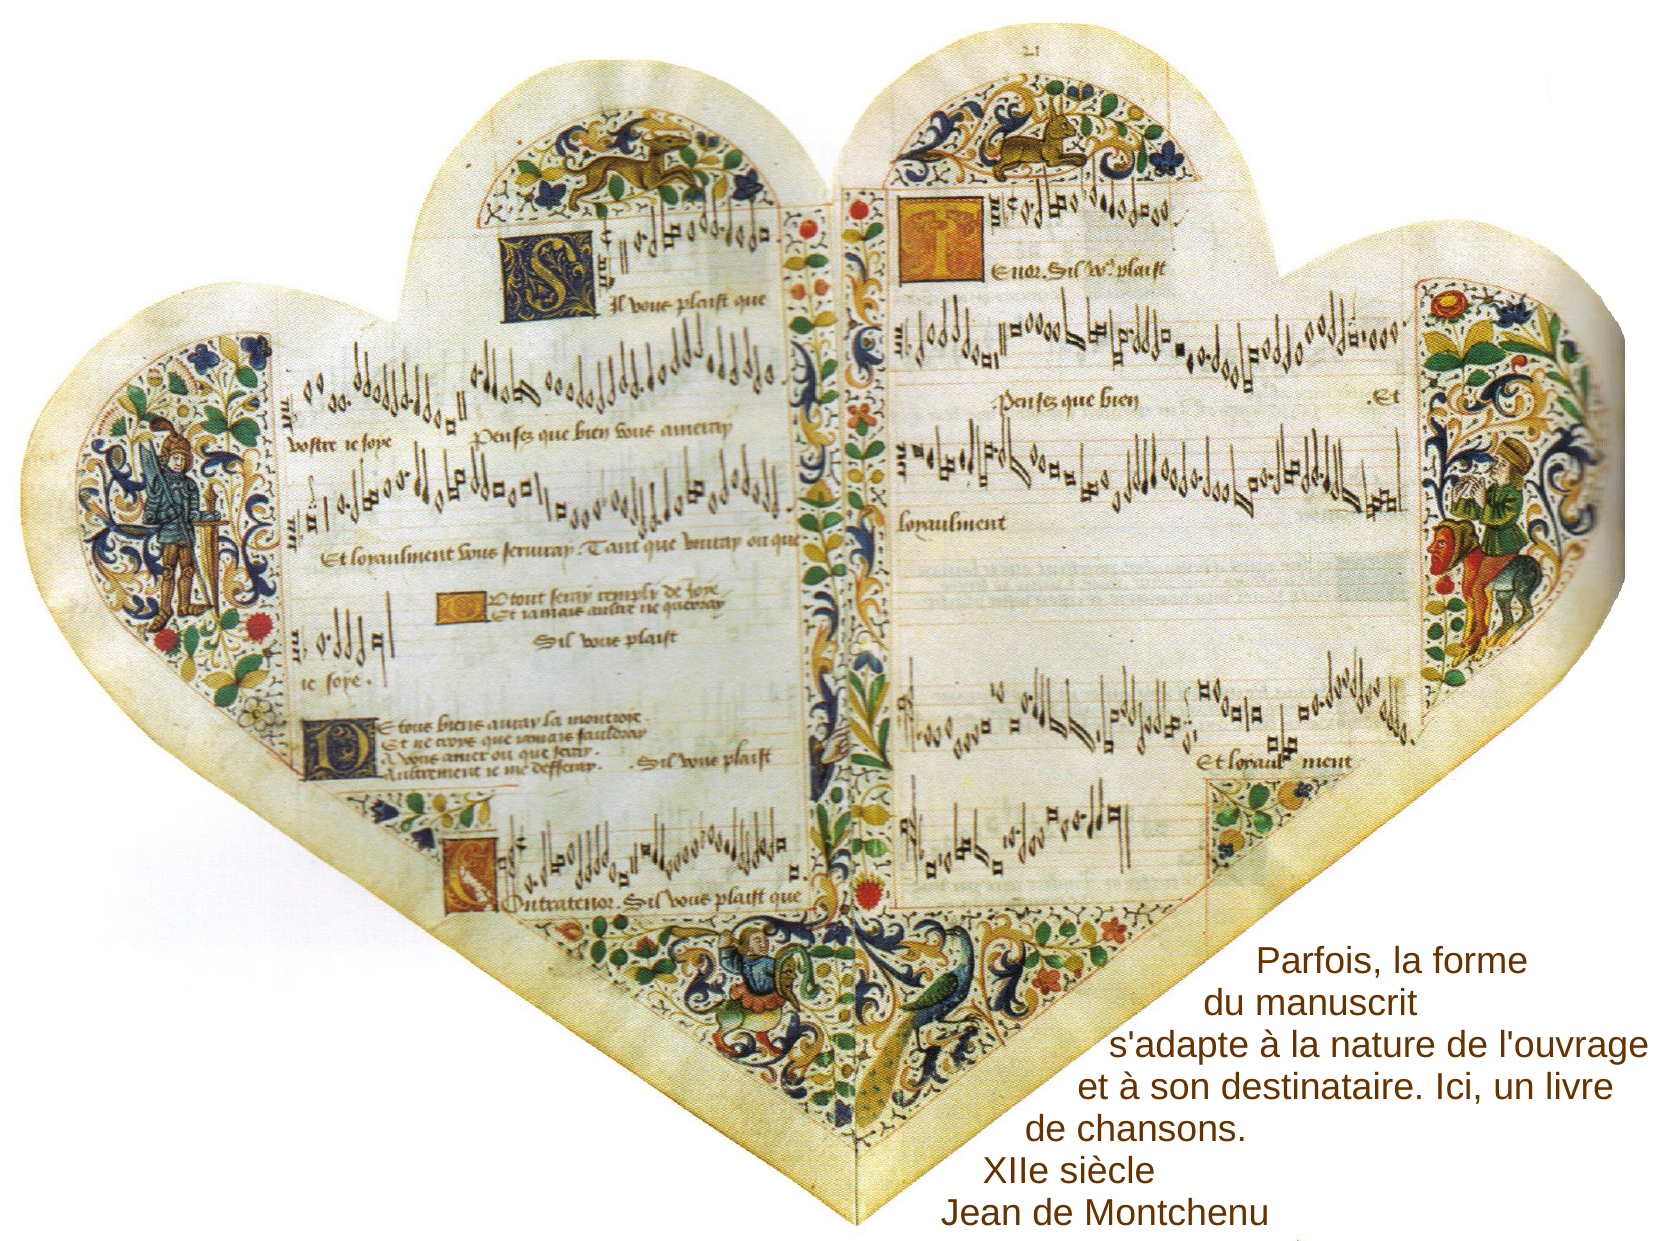

Parfois, la forme
 du manuscrit
 s'adapte à la nature de l'ouvrage
 et à son destinataire. Ici, un livre
 de chansons.
 XIIe siècle
 Jean de Montchenu
#